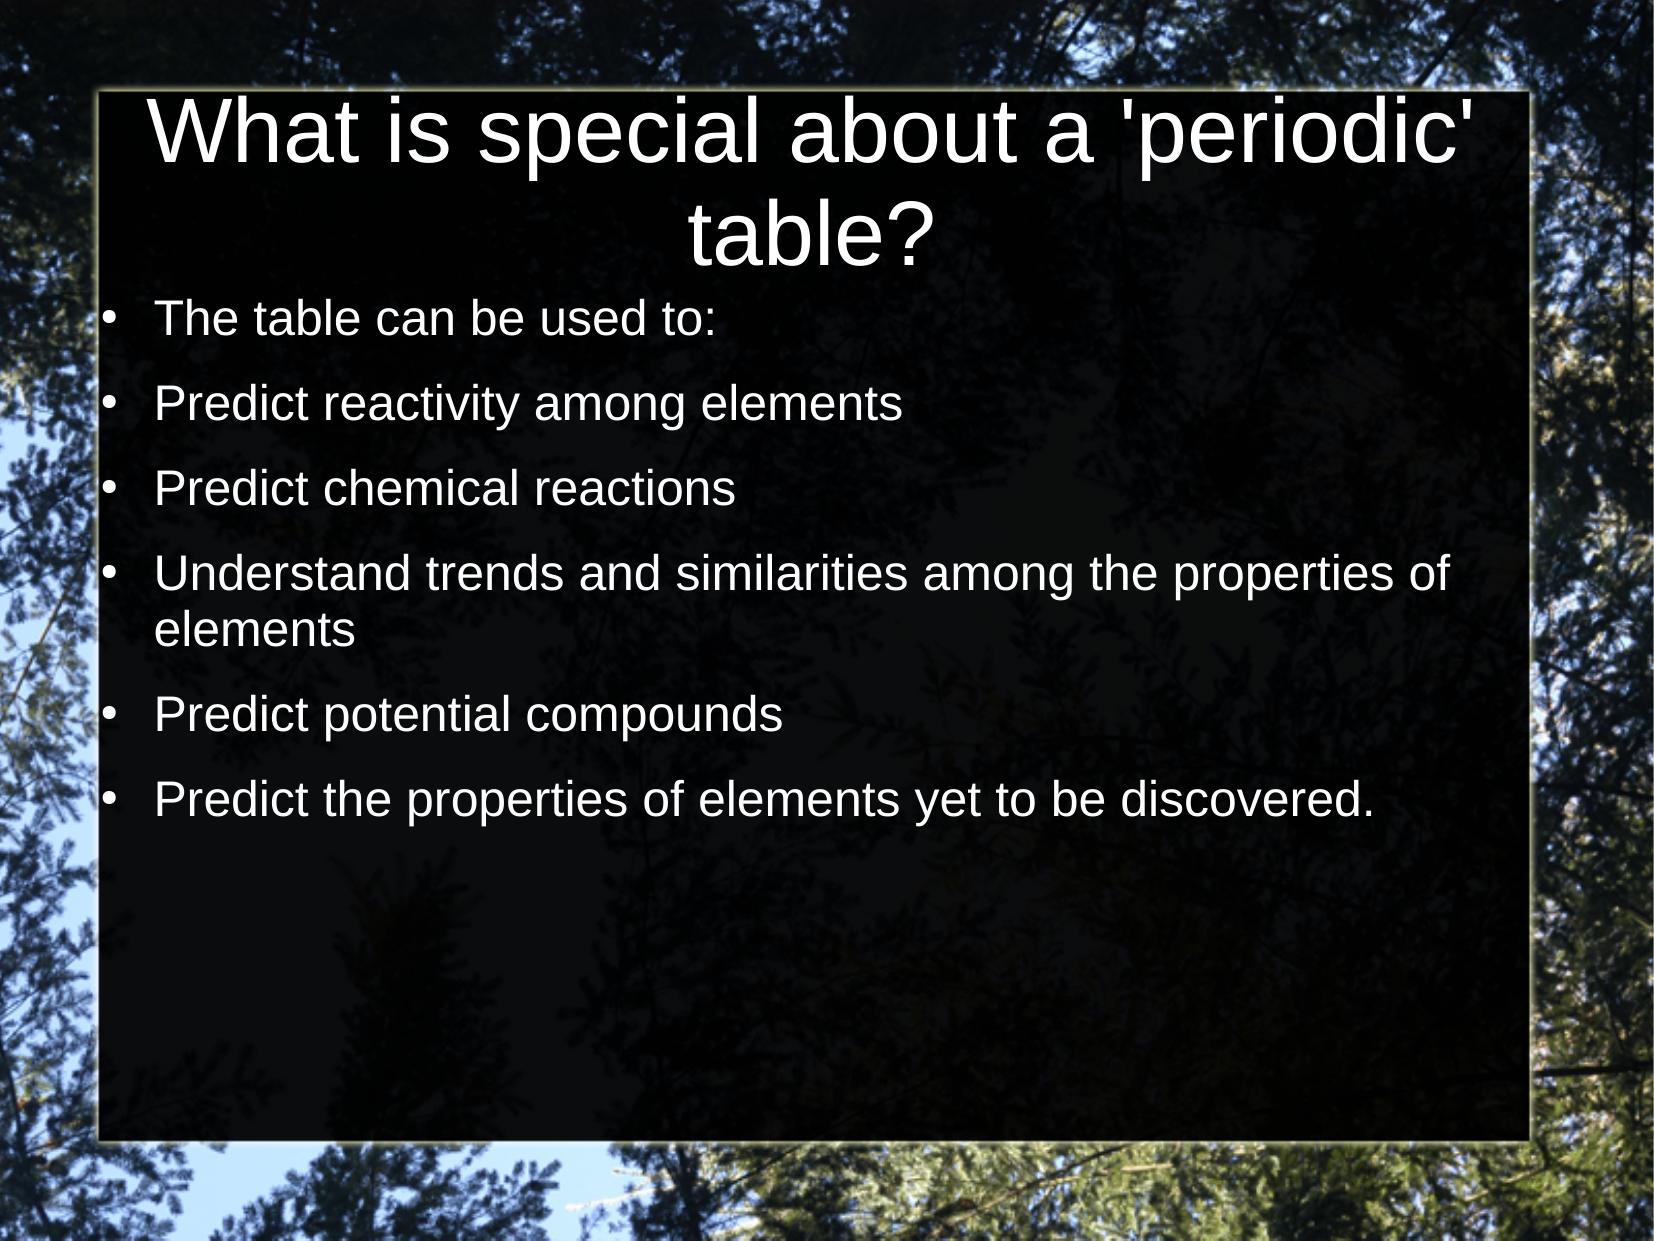

# What is special about a 'periodic' table?
The table can be used to:
Predict reactivity among elements
Predict chemical reactions
Understand trends and similarities among the properties of elements
Predict potential compounds
Predict the properties of elements yet to be discovered.